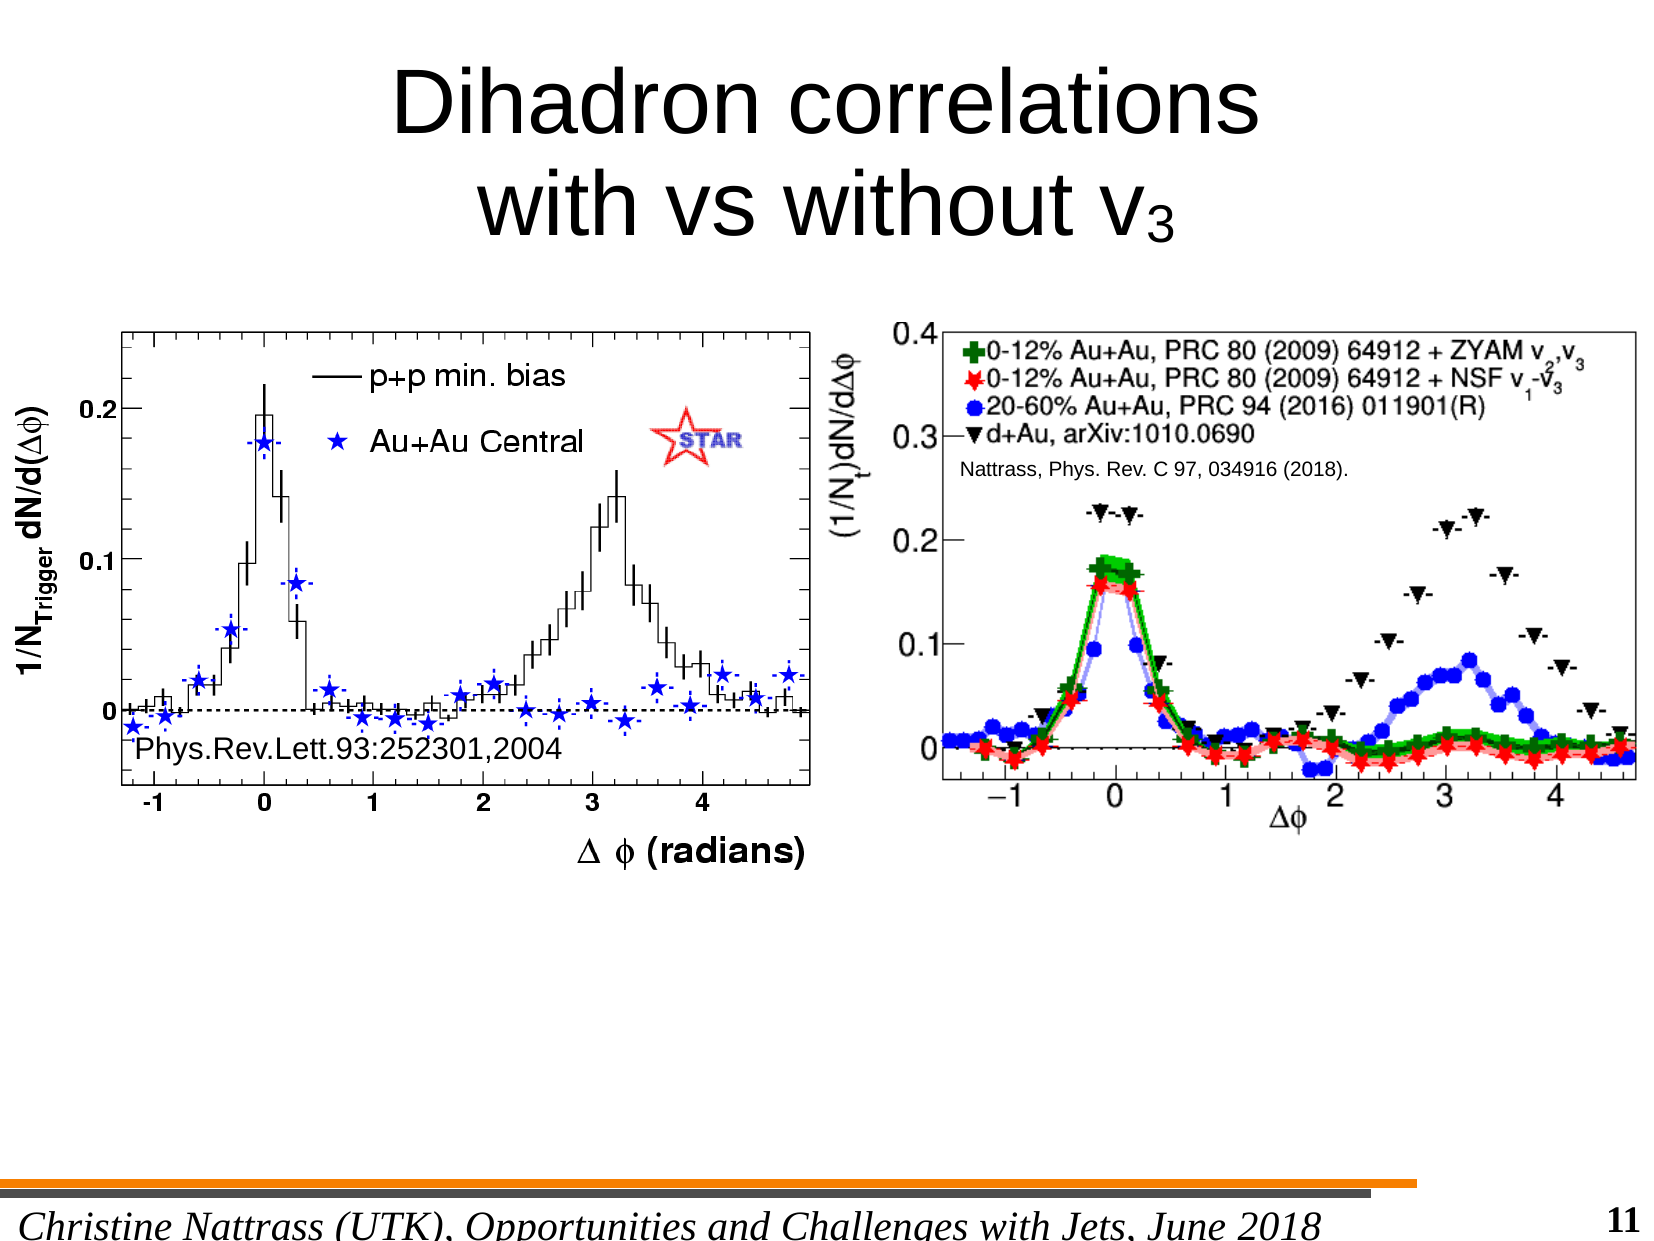

# Dihadron correlations with vs without v3
Phys.Rev.Lett.93:252301,2004
Nattrass, Phys. Rev. C 97, 034916 (2018).